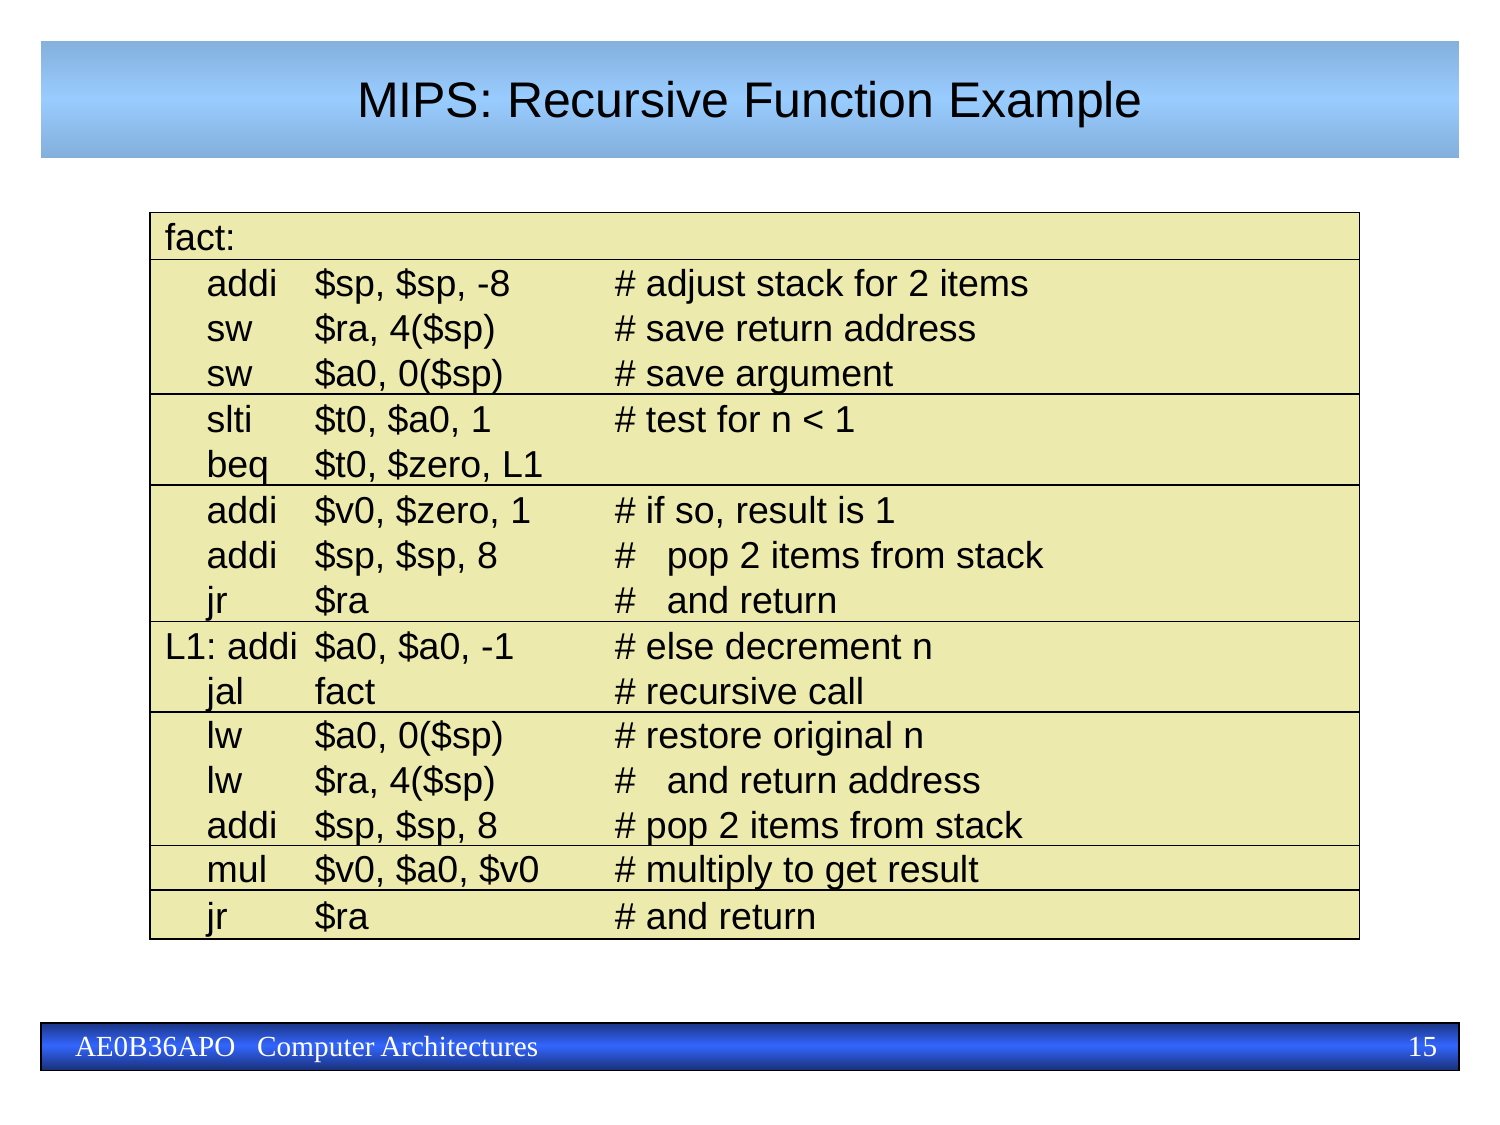

# MIPS: Recursive Function Example
fact:
 addi	$sp, $sp, -8		# adjust stack for 2 items
 sw	$ra, 4($sp)		# save return address
 sw	$a0, 0($sp)		# save argument
 slti	$t0, $a0, 1		# test for n < 1
 beq	$t0, $zero, L1
 addi	$v0, $zero, 1		# if so, result is 1
 addi	$sp, $sp, 8		# pop 2 items from stack
 jr		$ra				# and return
L1: addi	$a0, $a0, -1		# else decrement n
 jal	fact				# recursive call
 lw	$a0, 0($sp)		# restore original n
 lw 	$ra, 4($sp)		# and return address
 addi	$sp, $sp, 8		# pop 2 items from stack
 mul	$v0, $a0, $v0		# multiply to get result
 jr		$ra				# and return
AE0B36APO Computer Architectures
15